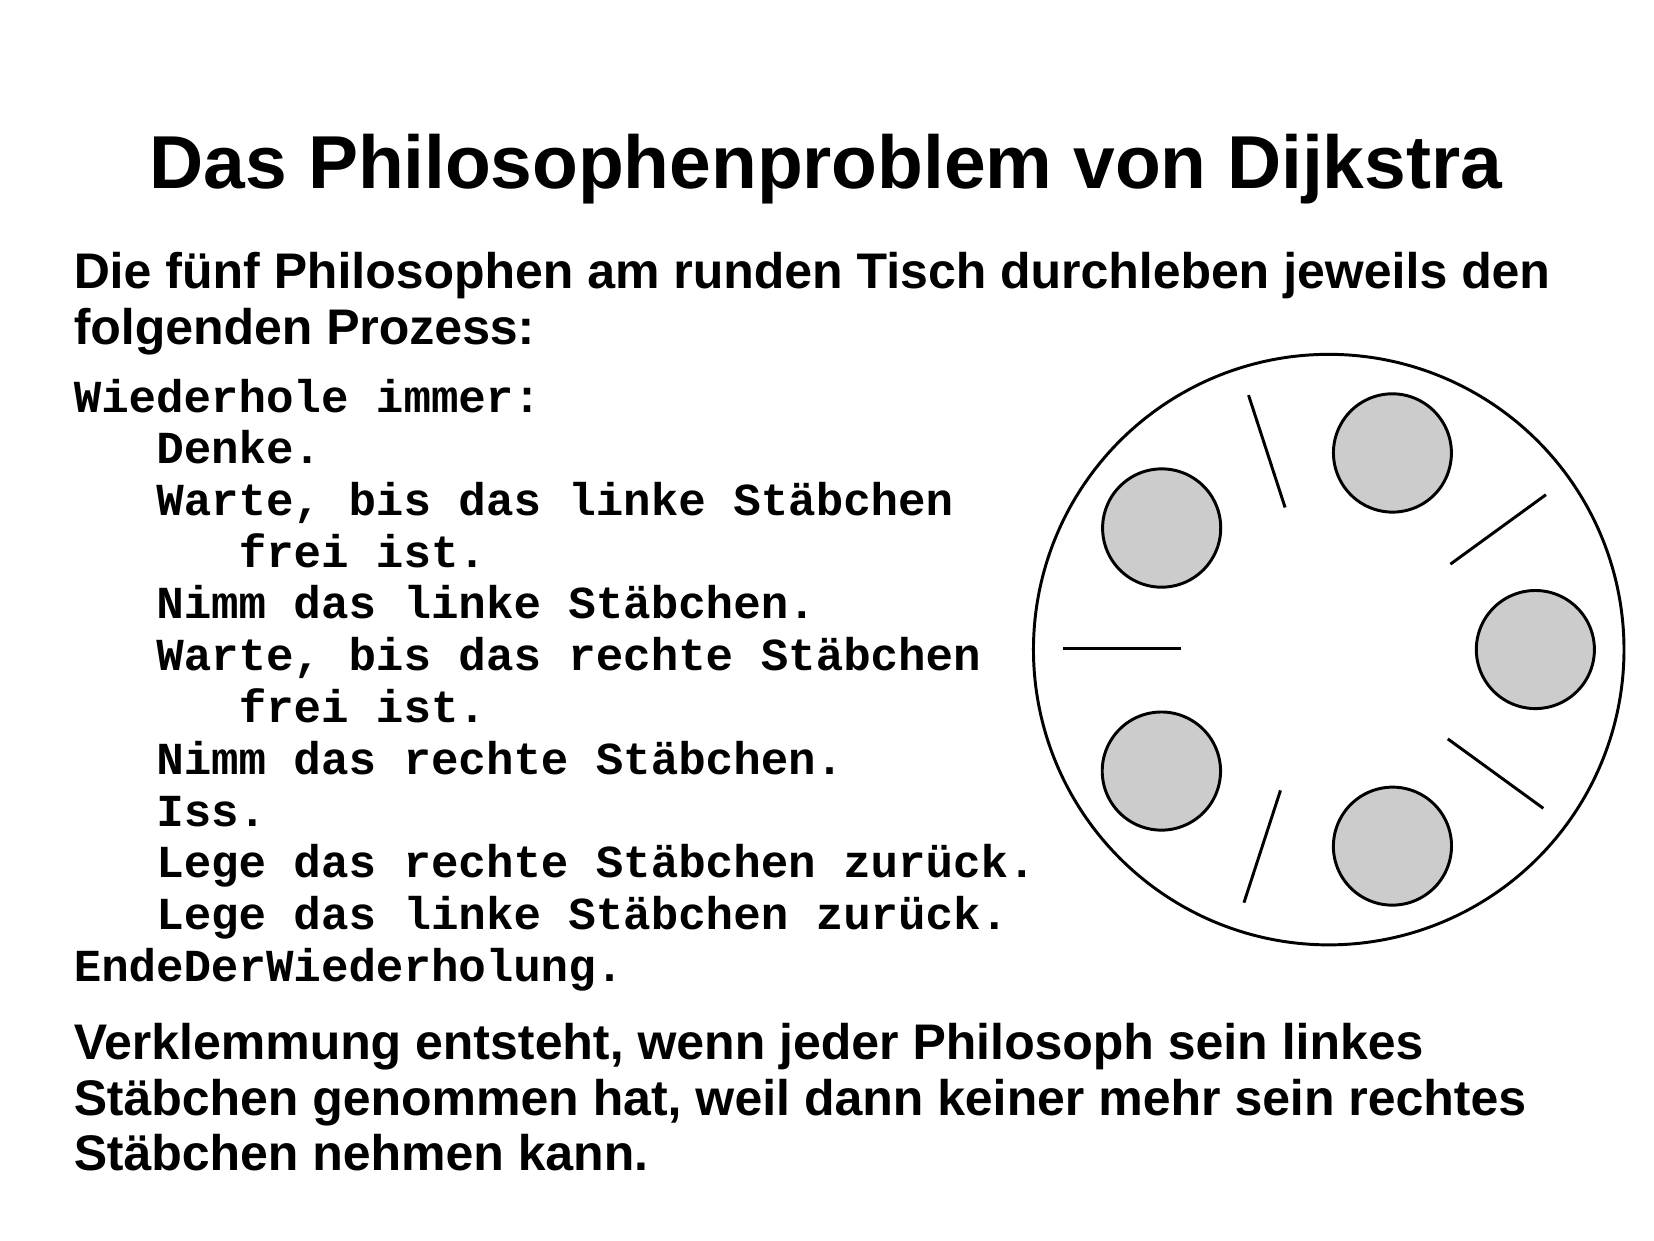

# Das Philosophenproblem von Dijkstra
Die fünf Philosophen am runden Tisch durchleben jeweils den folgenden Prozess:
Wiederhole immer:
 Denke.
 Warte, bis das linke Stäbchen
 frei ist.
 Nimm das linke Stäbchen.
 Warte, bis das rechte Stäbchen
 frei ist.
 Nimm das rechte Stäbchen.
 Iss.
 Lege das rechte Stäbchen zurück.
 Lege das linke Stäbchen zurück.
EndeDerWiederholung.
Verklemmung entsteht, wenn jeder Philosoph sein linkes Stäbchen genommen hat, weil dann keiner mehr sein rechtes Stäbchen nehmen kann.